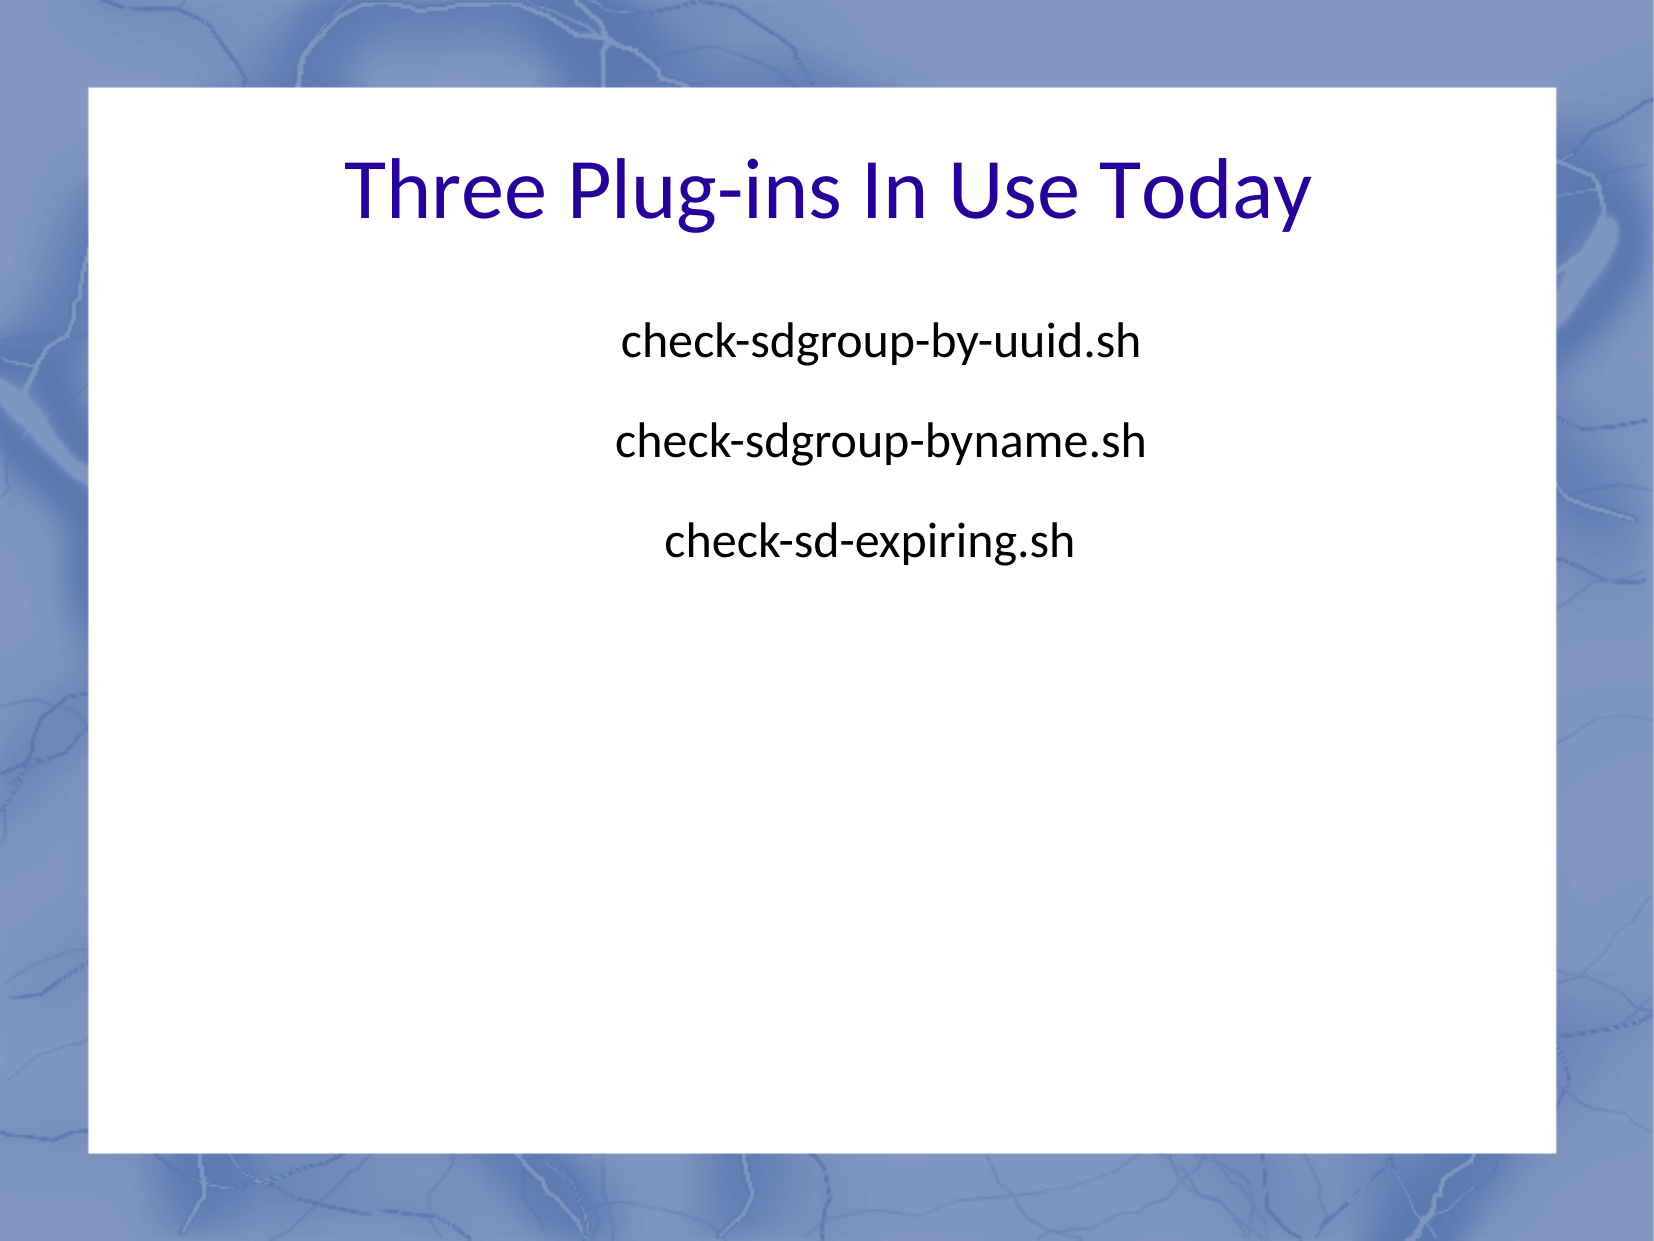

# Three Plug-ins In Use Today
check-sdgroup-by-uuid.sh
check-sdgroup-byname.sh
check-sd-expiring.sh